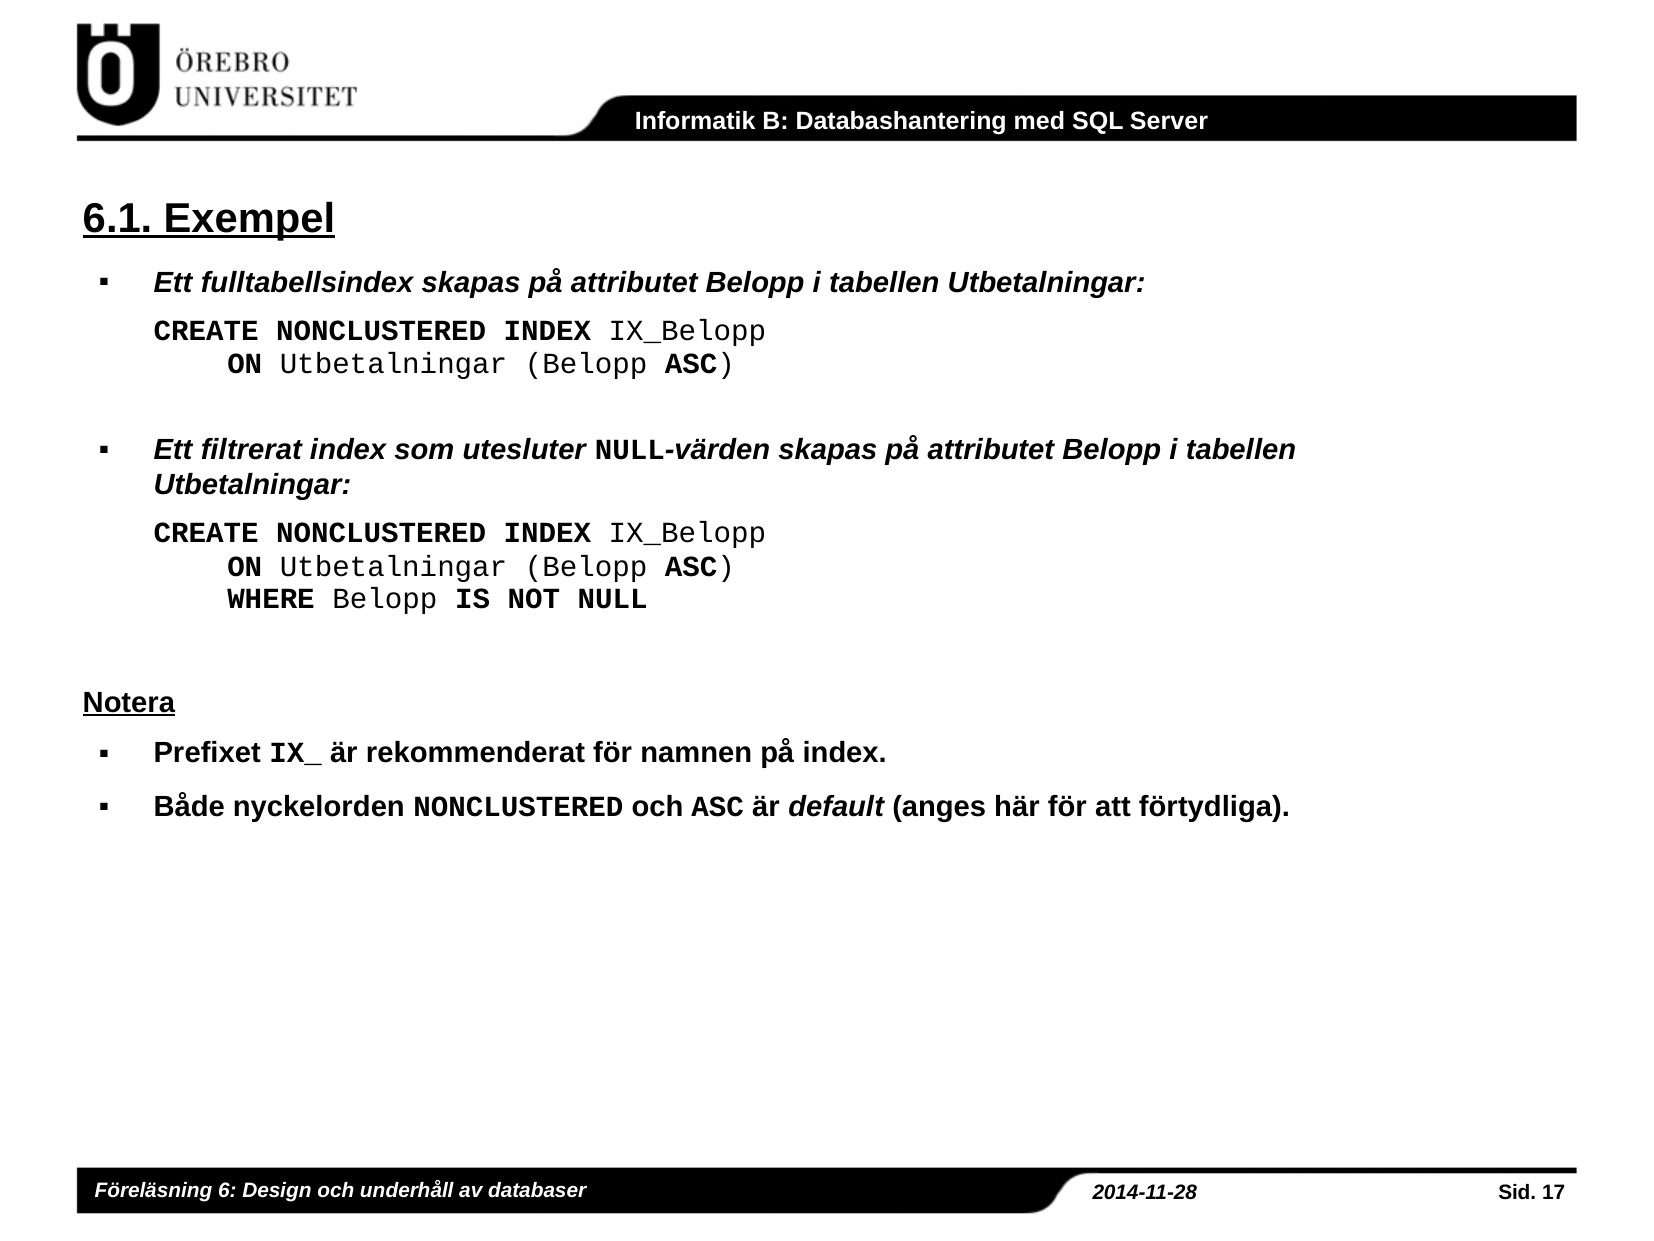

# 6.1. Exempel
Ett fulltabellsindex skapas på attributet Belopp i tabellen Utbetalningar:
CREATE NONCLUSTERED INDEX IX_Belopp
	ON Utbetalningar (Belopp ASC)
Ett filtrerat index som utesluter NULL-värden skapas på attributet Belopp i tabellen
Utbetalningar:
CREATE NONCLUSTERED INDEX IX_Belopp
	ON Utbetalningar (Belopp ASC)
	WHERE Belopp IS NOT NULL
Notera
Prefixet IX_ är rekommenderat för namnen på index.
Både nyckelorden NONCLUSTERED och ASC är default (anges här för att förtydliga).
Föreläsning 6: Design och underhåll av databaser
2014-11-28
17